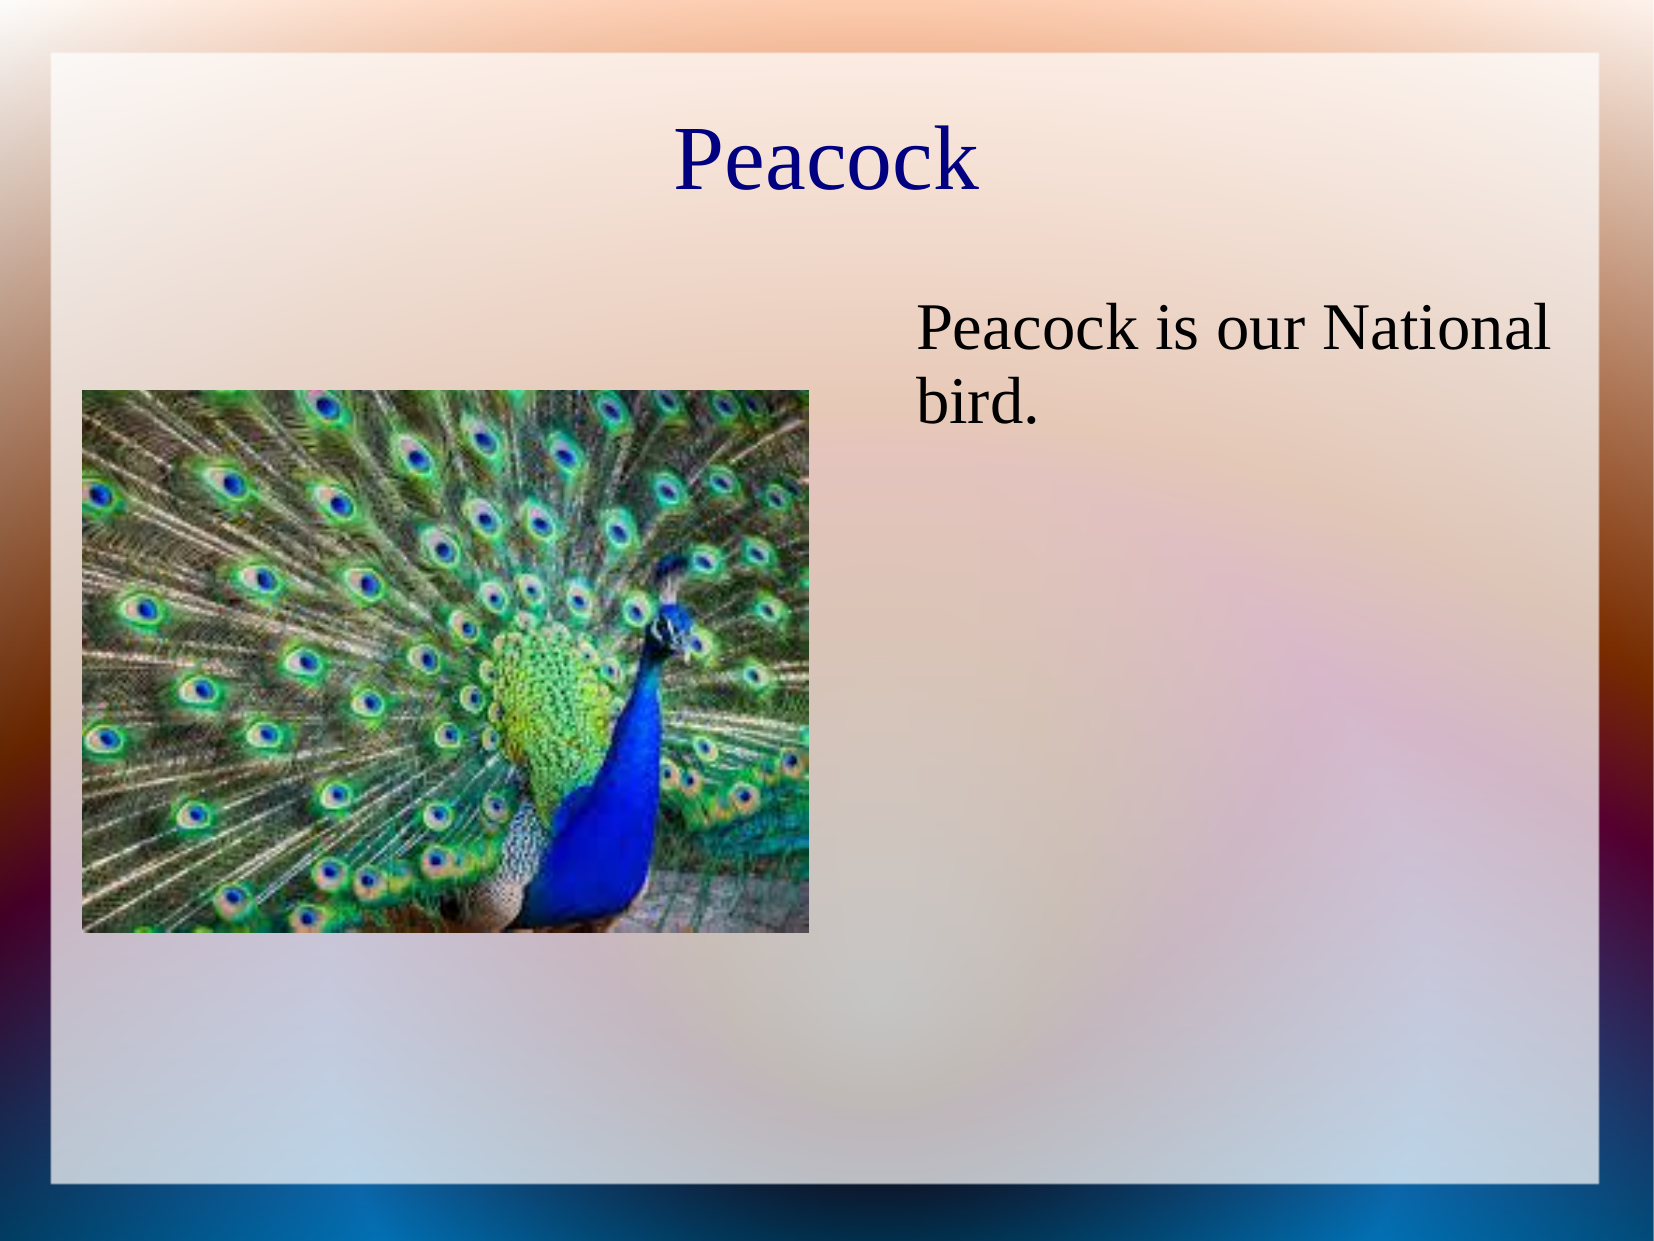

# Peacock
Peacock is our National bird.